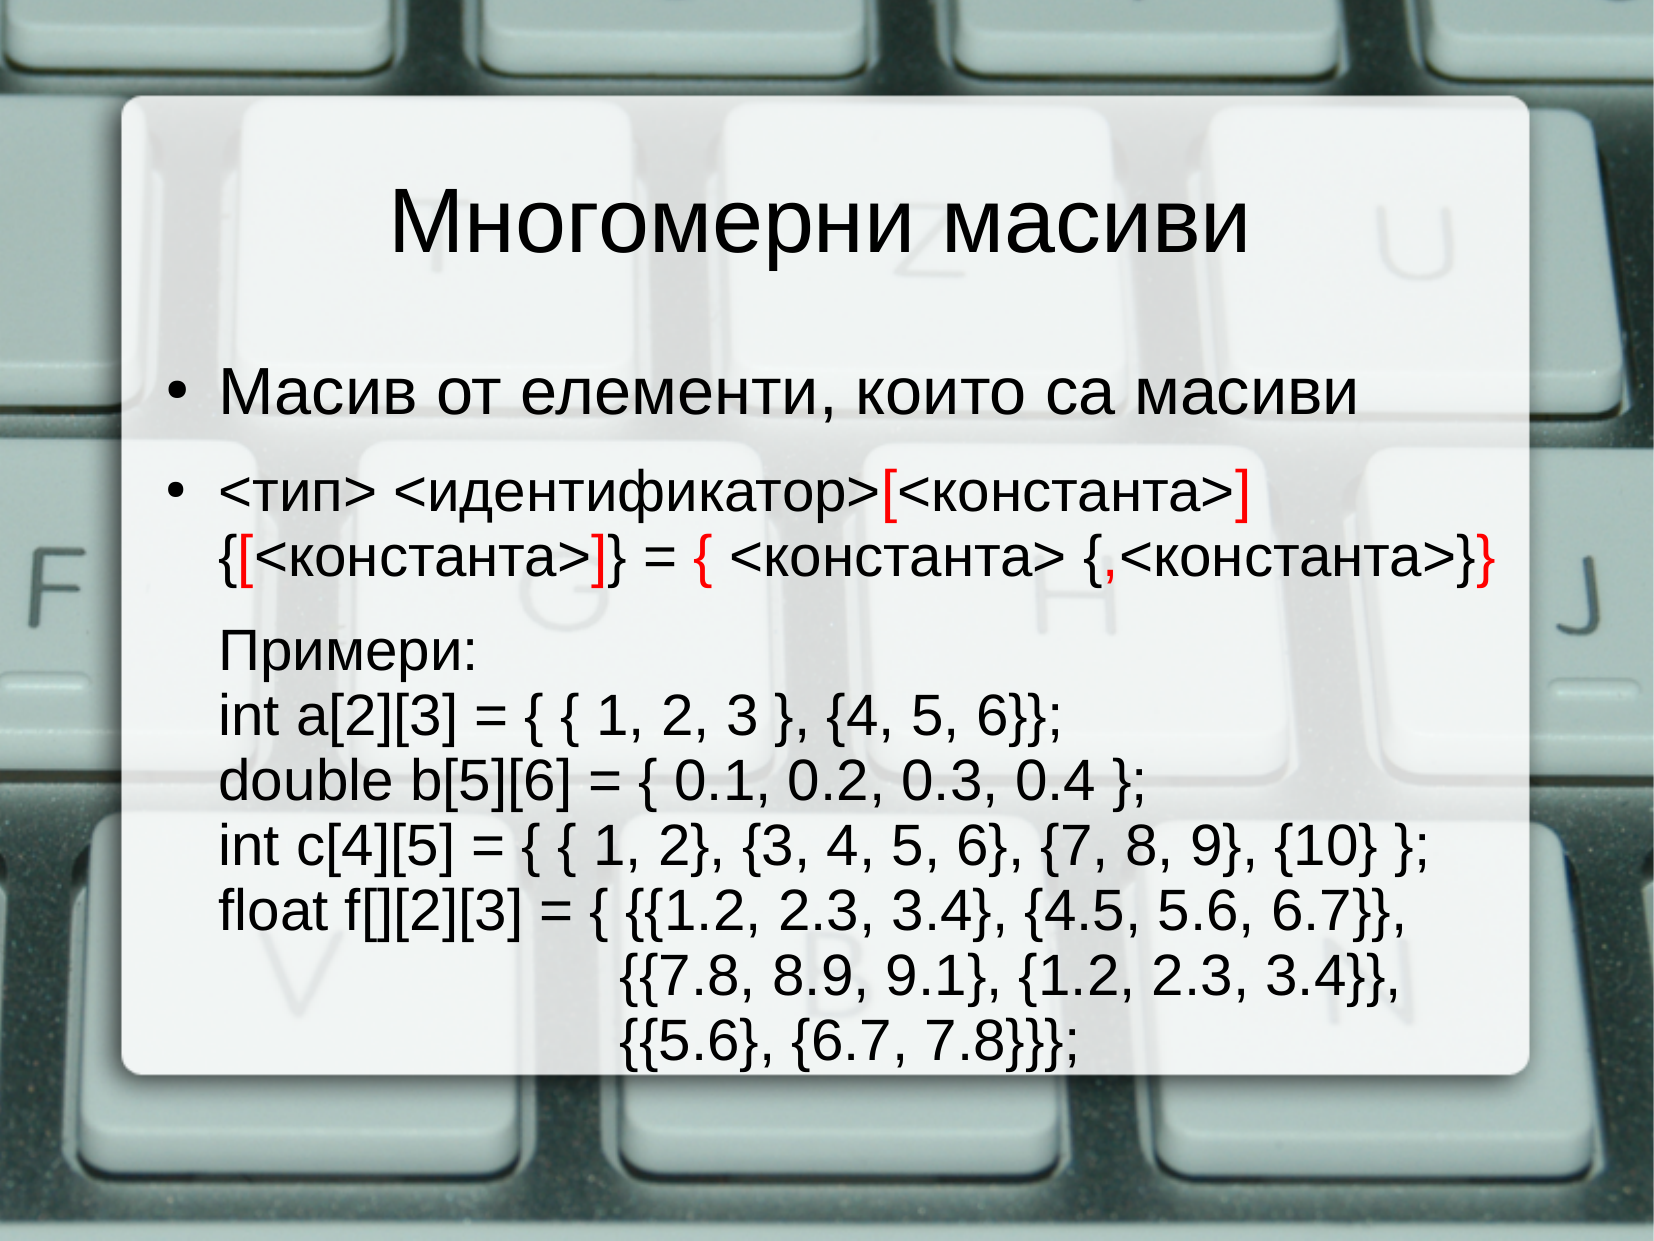

# Многомерни масиви
Масив от елементи, които са масиви
<тип> <идентификатор>[<константа>]{[<константа>]} = { <константа> {,<константа>}}
Примери:
int a[2][3] = { { 1, 2, 3 }, {4, 5, 6}};
double b[5][6] = { 0.1, 0.2, 0.3, 0.4 };
int c[4][5] = { { 1, 2}, {3, 4, 5, 6}, {7, 8, 9}, {10} };
float f[][2][3] = { {{1.2, 2.3, 3.4}, {4.5, 5.6, 6.7}},
					 {{7.8, 8.9, 9.1}, {1.2, 2.3, 3.4}},
					 {{5.6}, {6.7, 7.8}}};